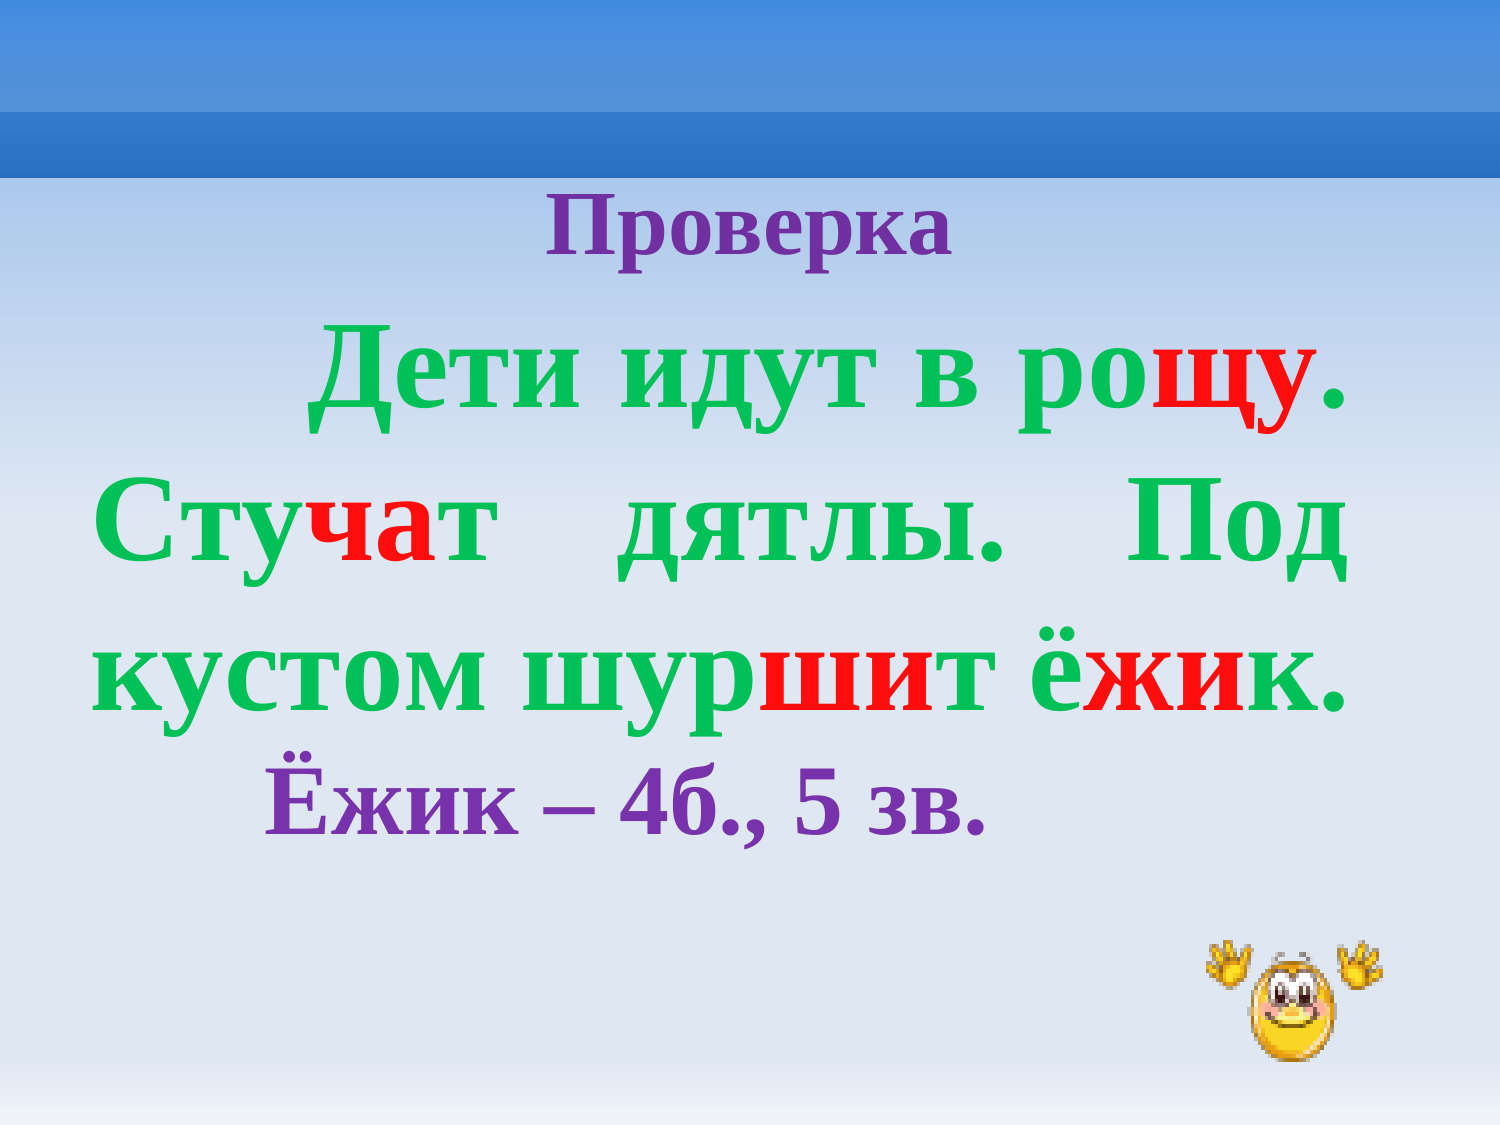

# Проверка
 Дети идут в рощу. Стучат дятлы. Под кустом шуршит ёжик.
 Ёжик – 4б., 5 зв.